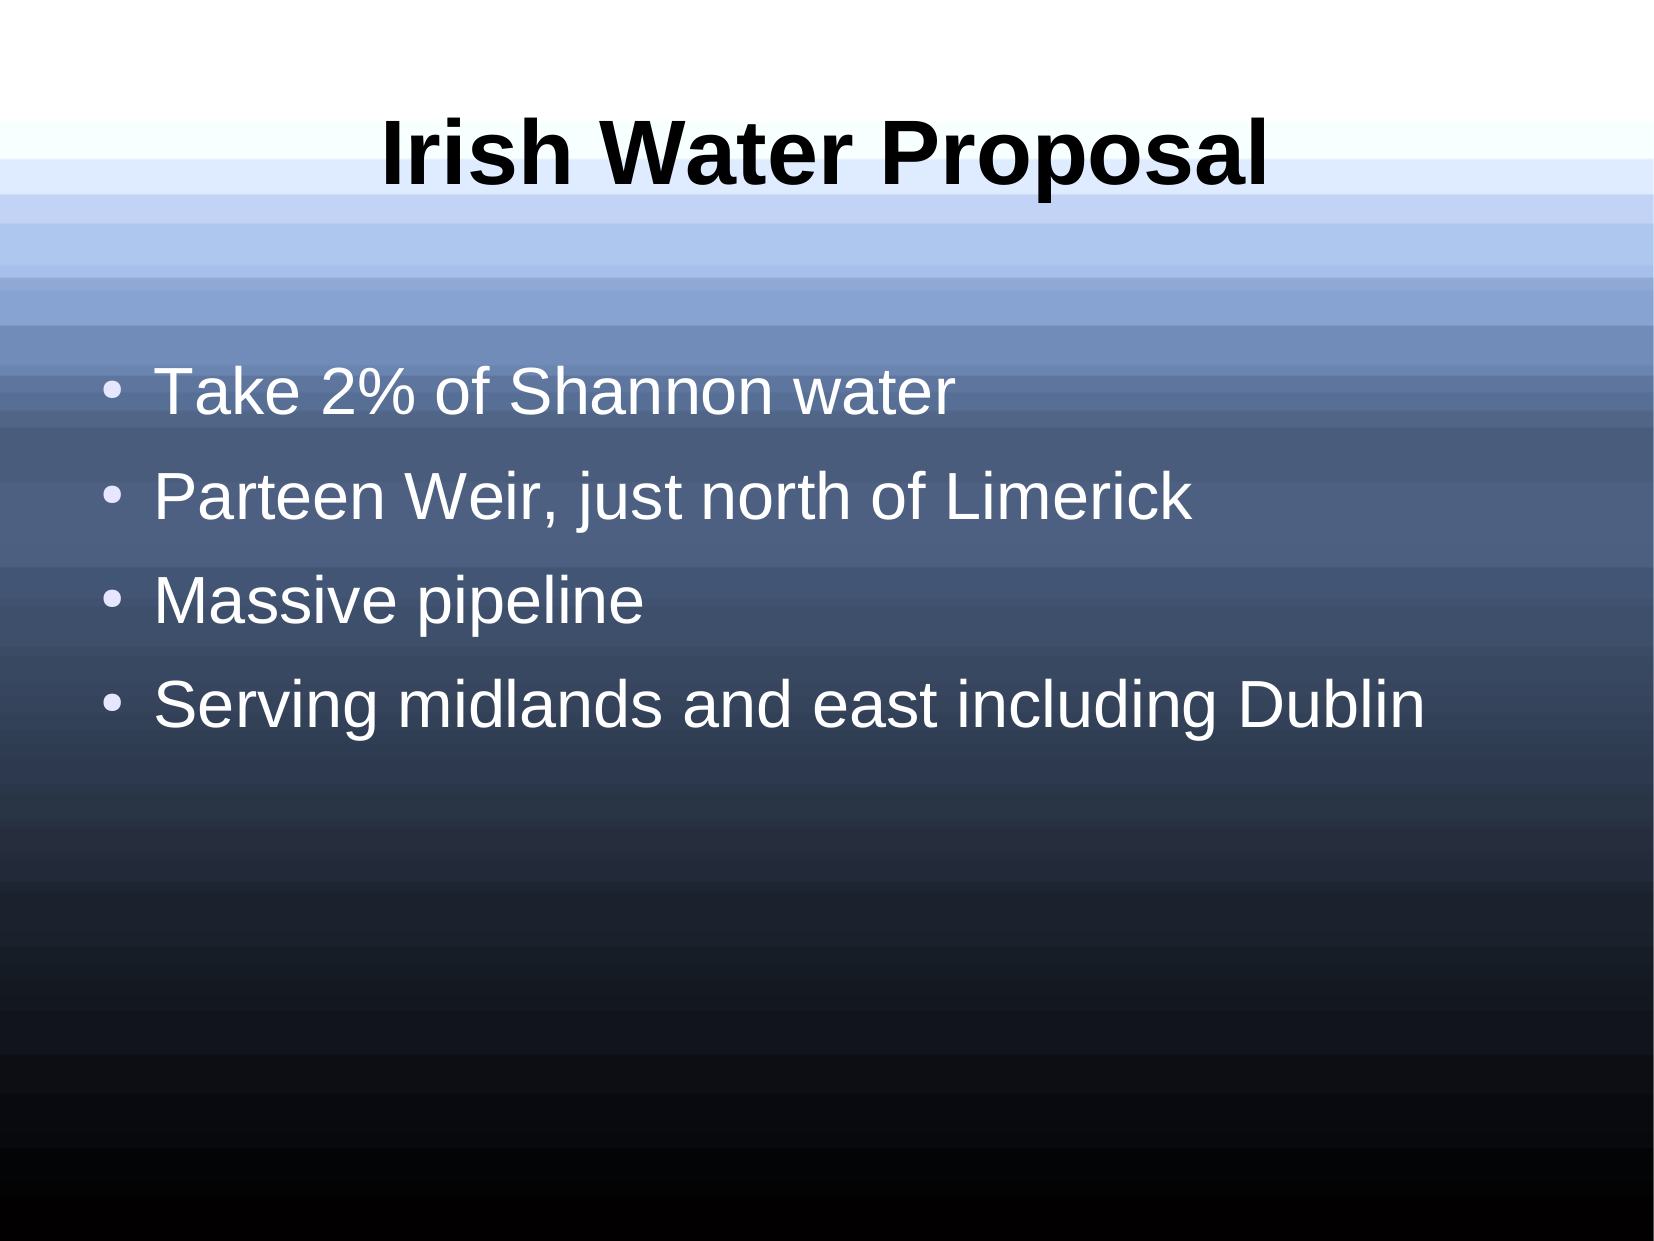

# Irish Water Proposal
Take 2% of Shannon water
Parteen Weir, just north of Limerick
Massive pipeline
Serving midlands and east including Dublin